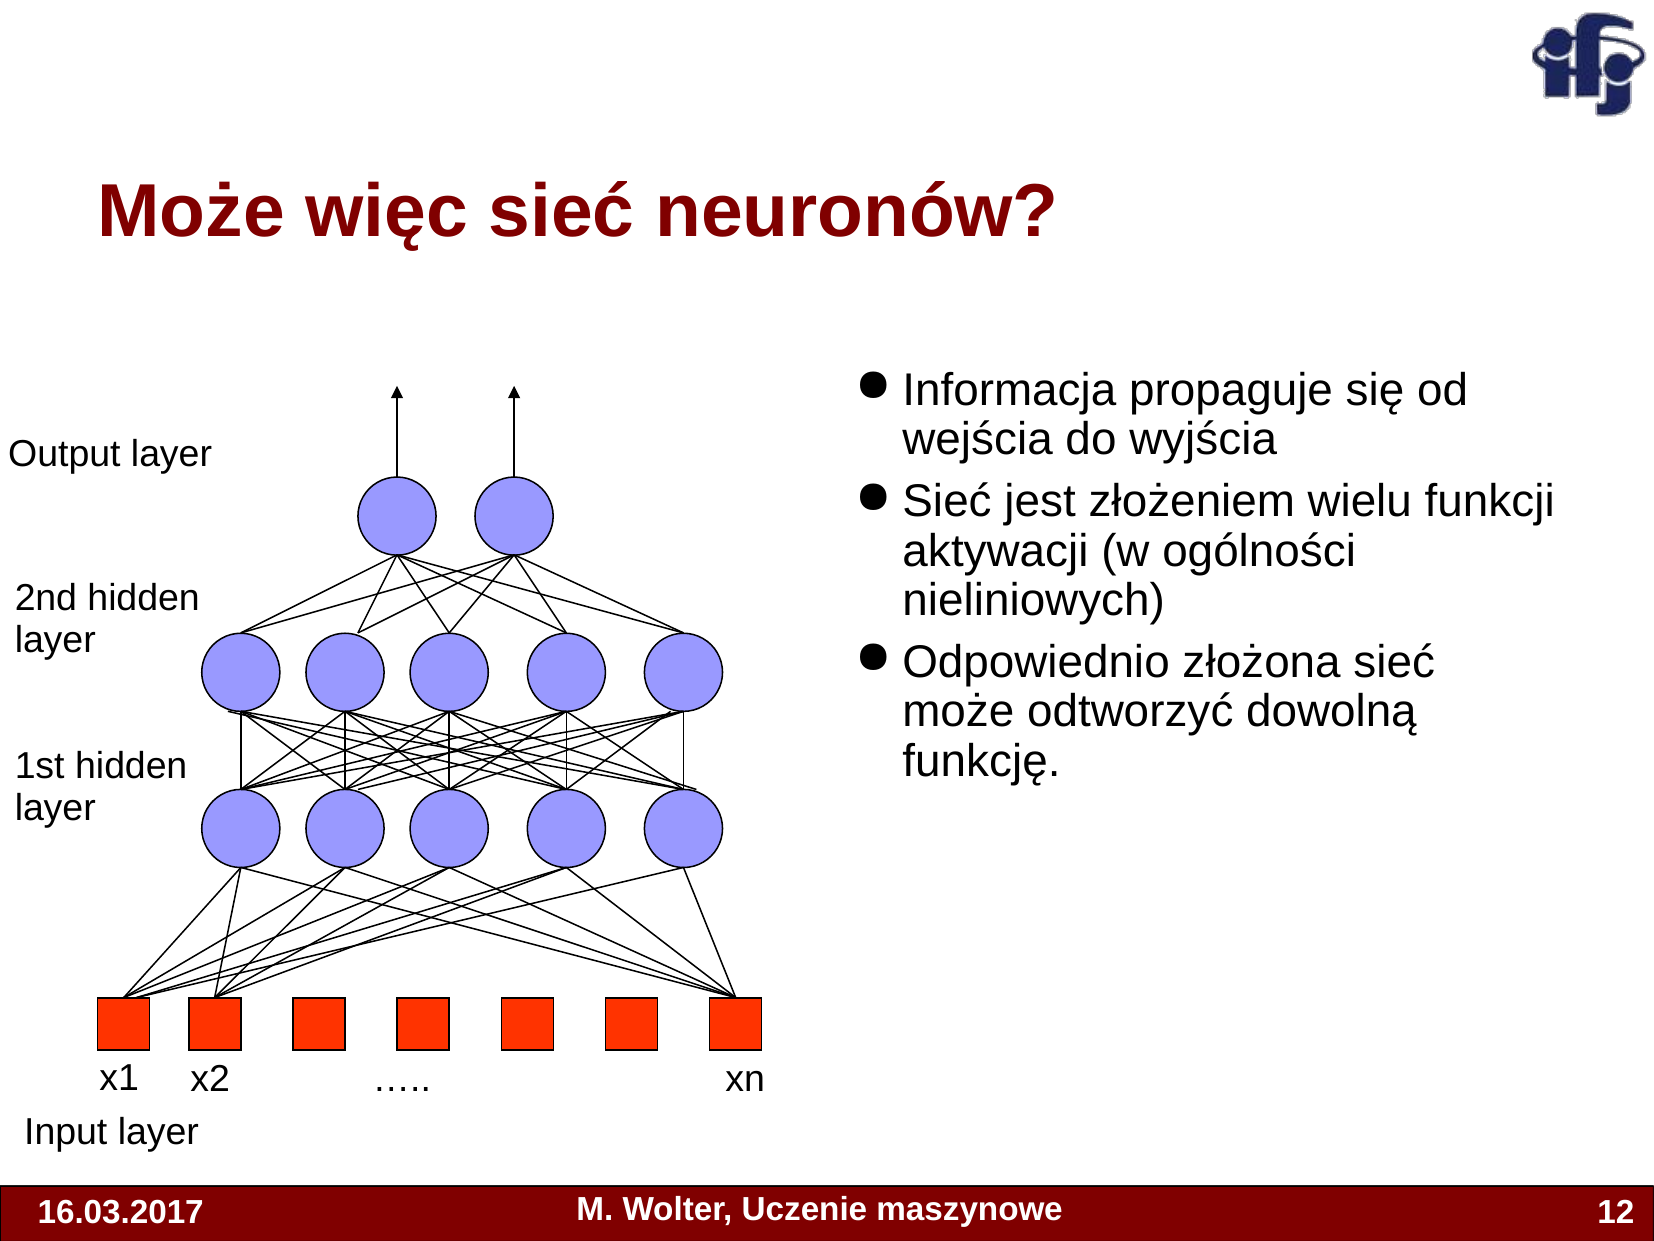

# Może więc sieć neuronów?
Informacja propaguje się od wejścia do wyjścia
Sieć jest złożeniem wielu funkcji aktywacji (w ogólności nieliniowych)
Odpowiednio złożona sieć może odtworzyć dowolną funkcję.
Output layer
2nd hidden
layer
1st hidden
layer
x1
x2
xn
…..
Input layer
22 kwietnia 2009
Marcin Wolter, Sieci Neuronowe